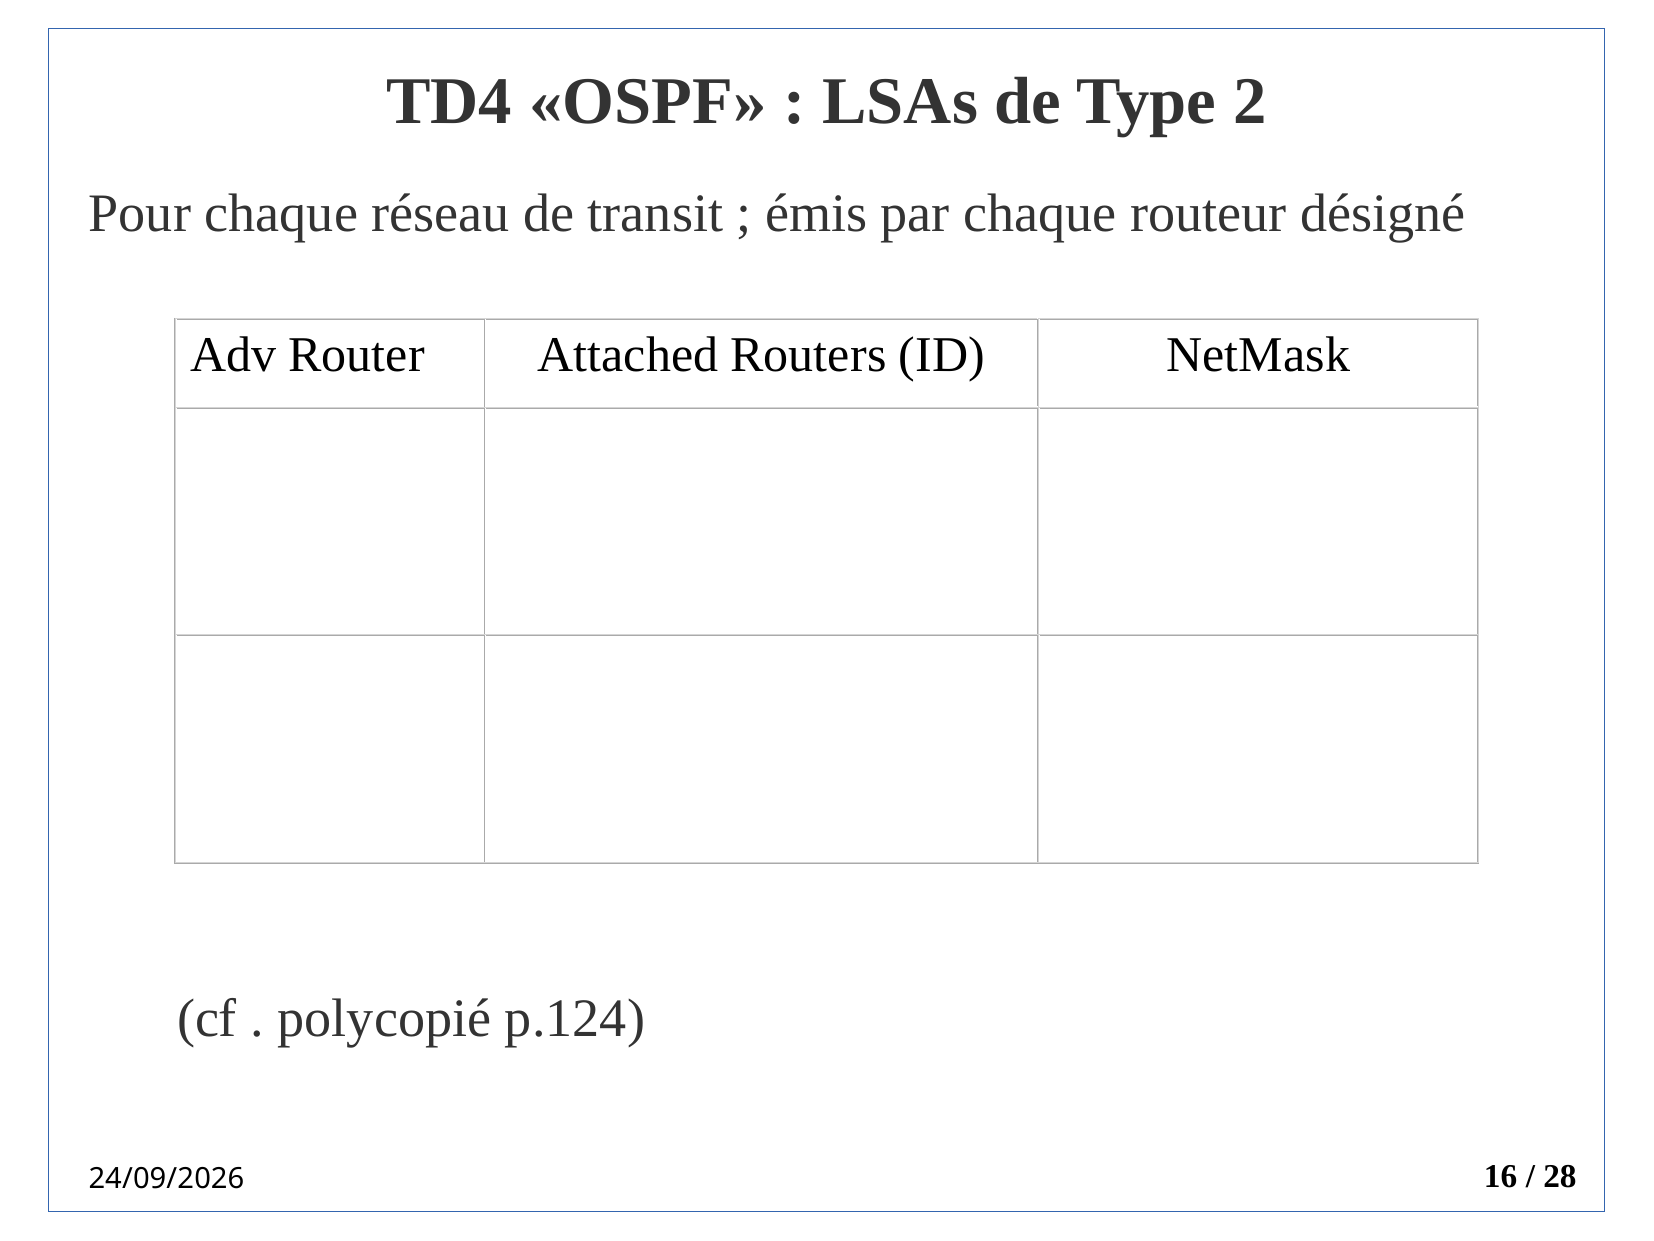

# TD4 «OSPF» : LSAs de Type 2
Pour chaque réseau de transit ; émis par chaque routeur désigné
(cf . polycopié p.124)
| Adv Router | Attached Routers (ID) | NetMask |
| --- | --- | --- |
| | | |
| | | |
16